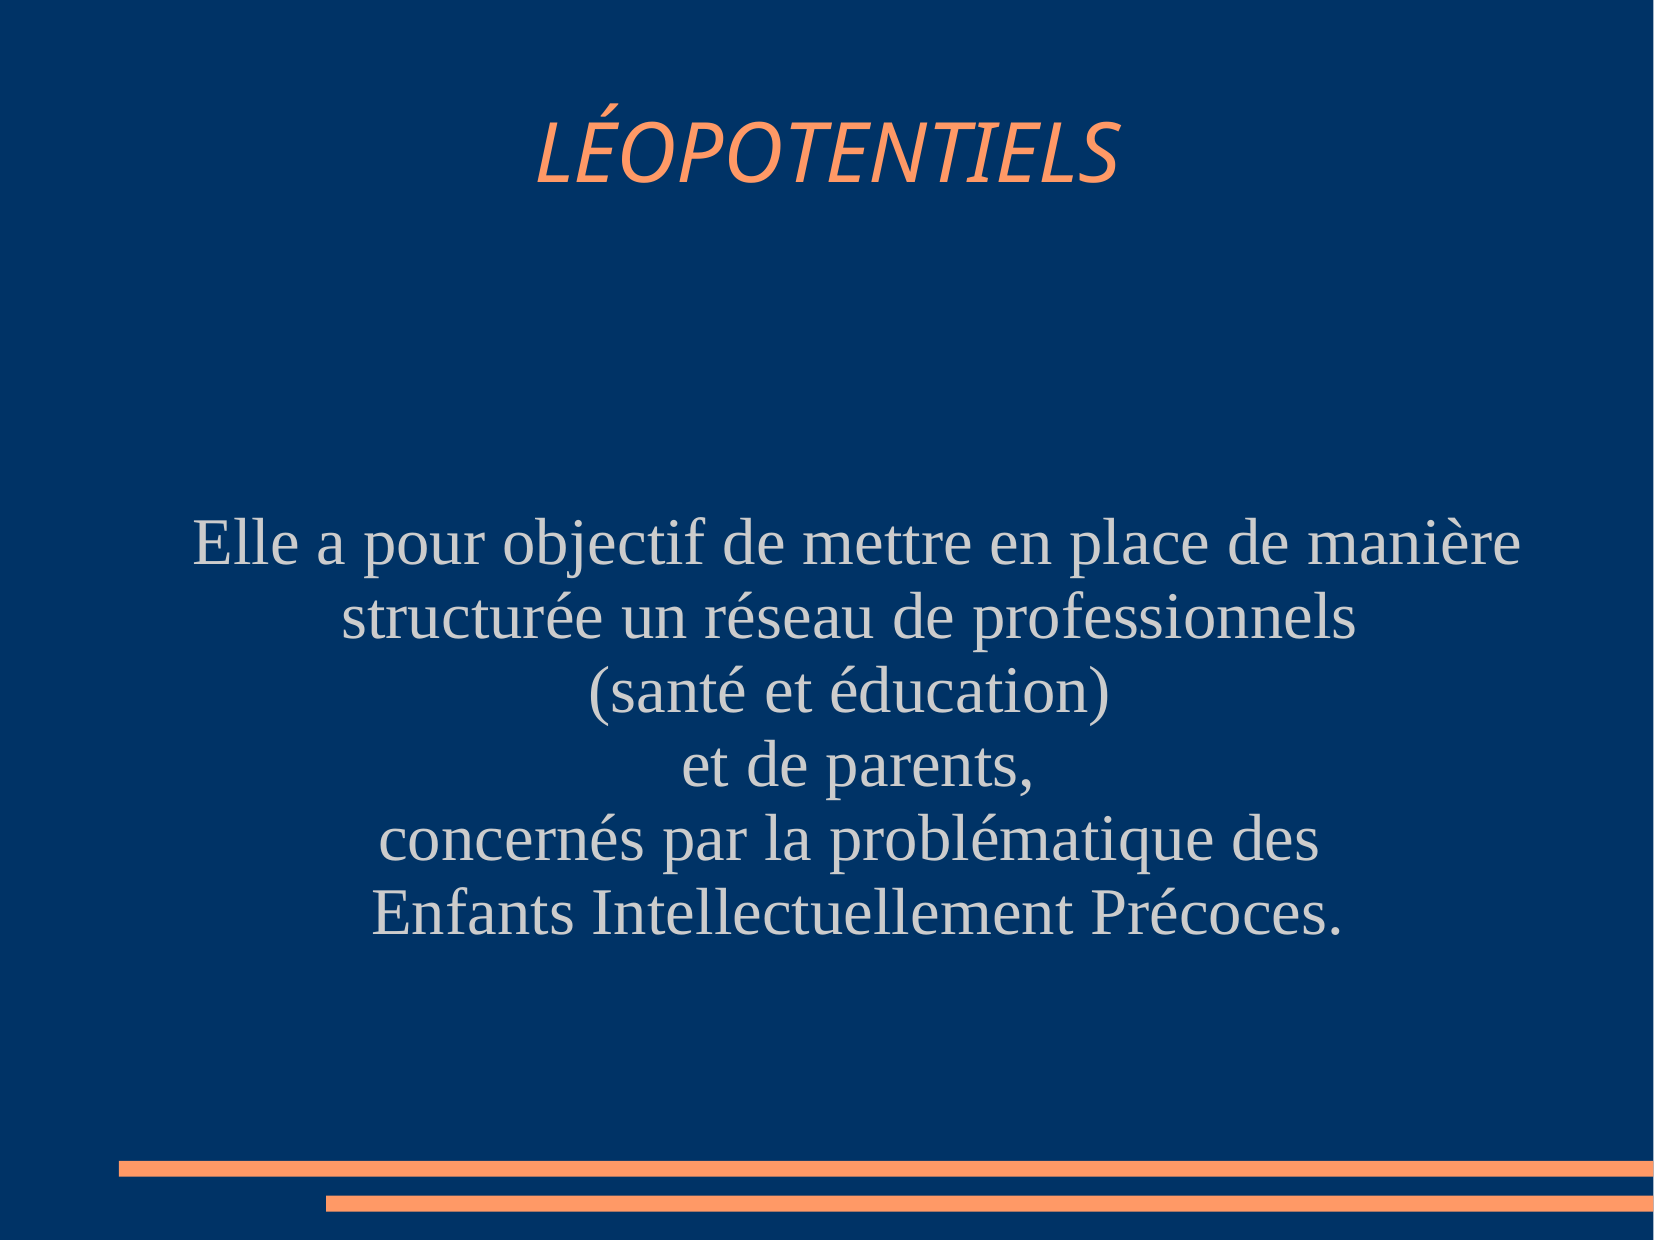

# LÉOPOTENTIELS
Elle a pour objectif de mettre en place de manière structurée un réseau de professionnels
(santé et éducation)
et de parents,
concernés par la problématique des
Enfants Intellectuellement Précoces.